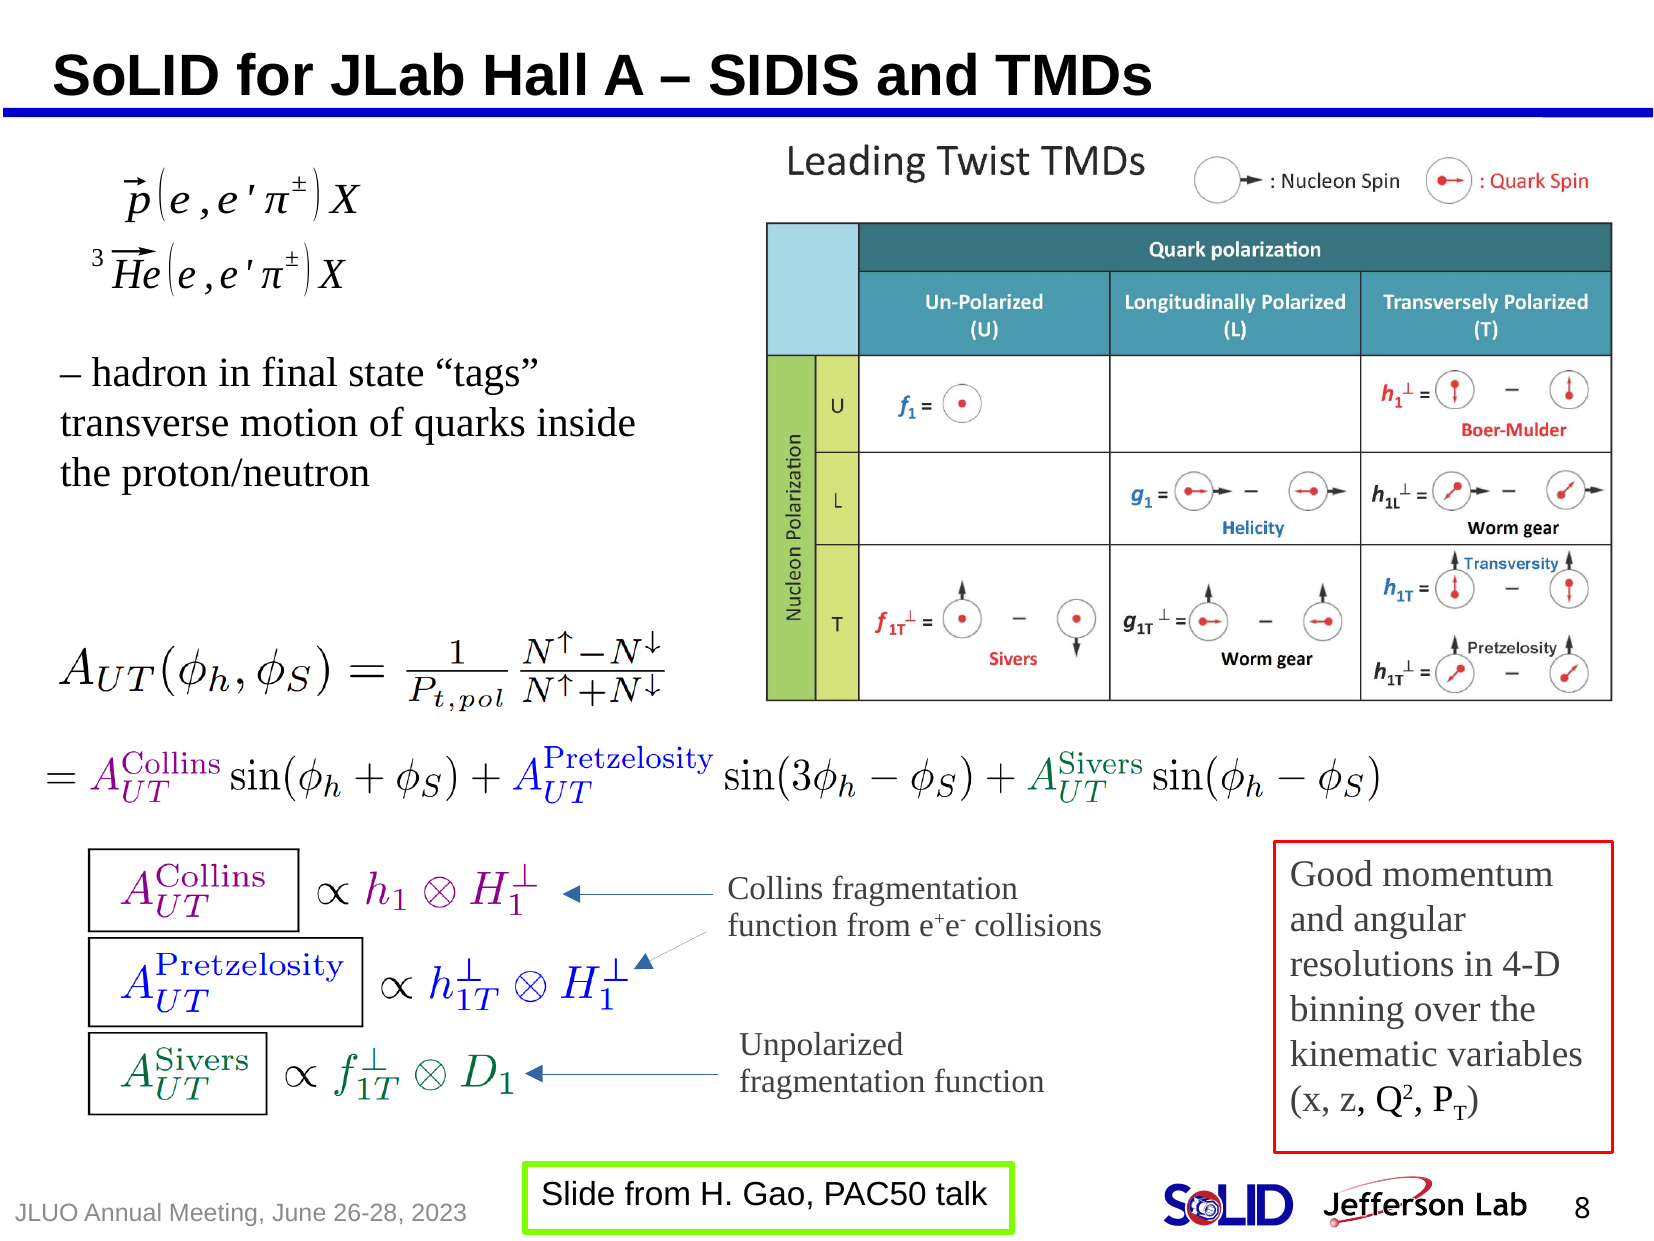

SoLID for JLab Hall A – SIDIS and TMDs
– hadron in final state “tags” transverse motion of quarks inside the proton/neutron
Good momentum and angular resolutions in 4-D binning over the kinematic variables (x, z, Q2, PT)
Collins fragmentation function from e+e- collisions
Unpolarized fragmentation function
Slide from H. Gao, PAC50 talk